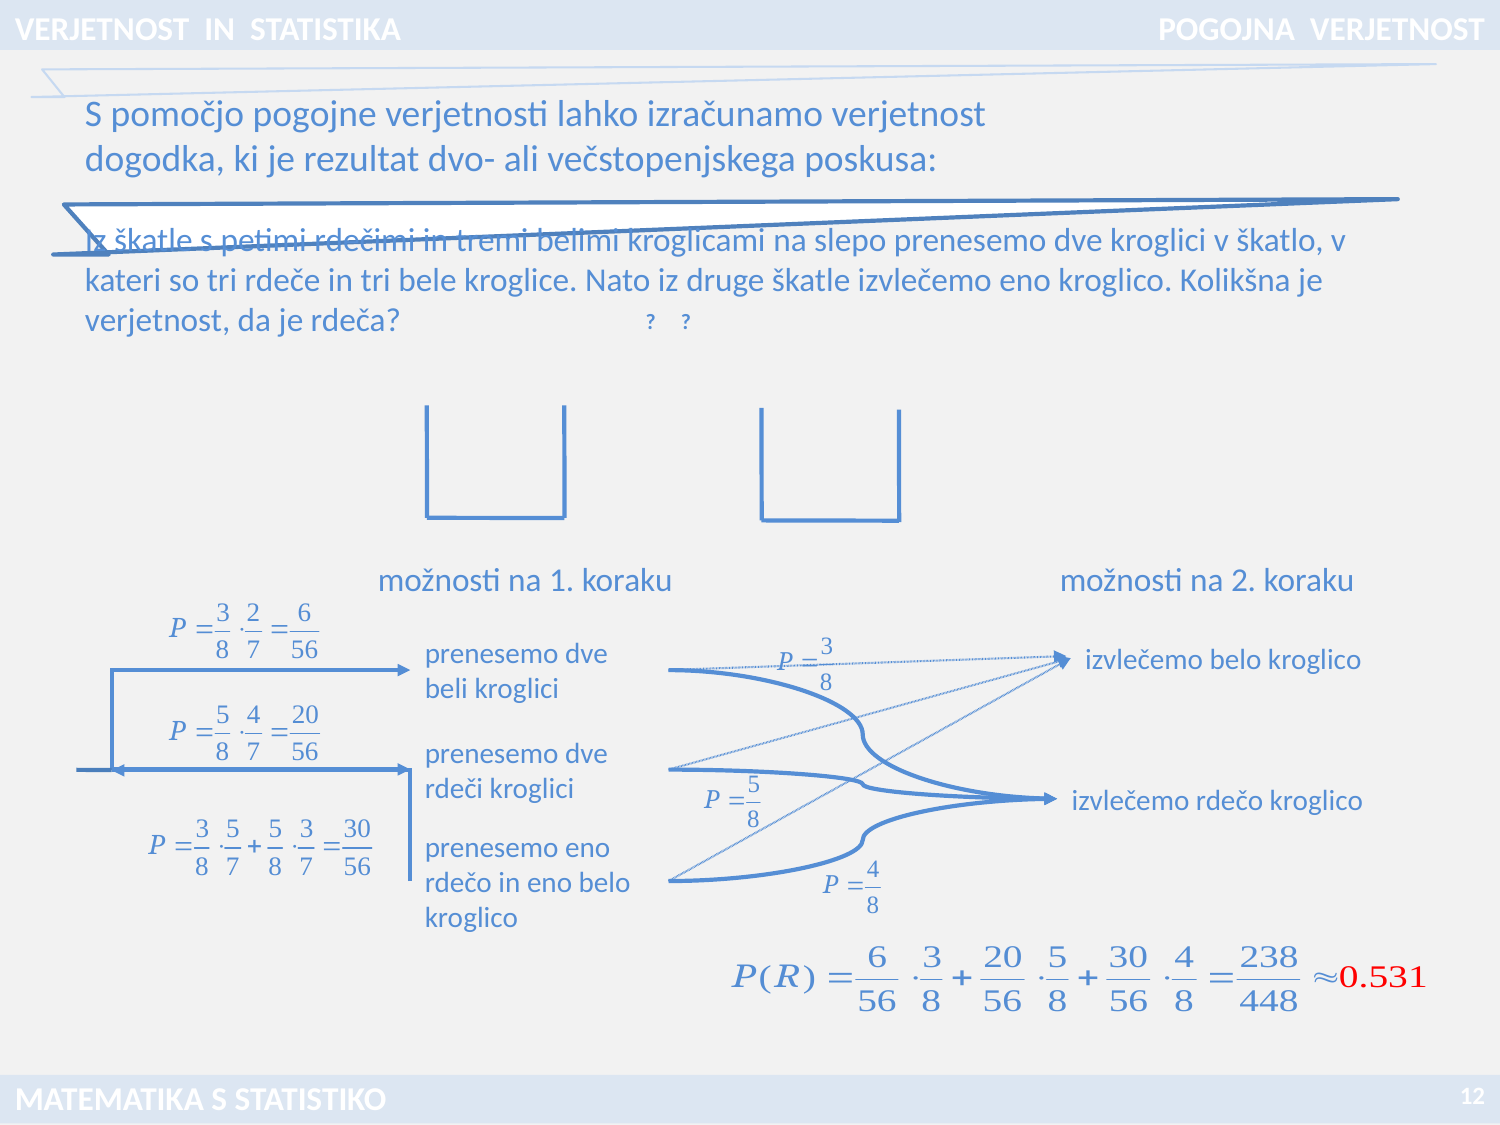

VERJETNOST IN STATISTIKA
POGOJNA VERJETNOST
S pomočjo pogojne verjetnosti lahko izračunamo verjetnost dogodka, ki je rezultat dvo- ali večstopenjskega poskusa:
Iz škatle s petimi rdečimi in tremi belimi kroglicami na slepo prenesemo dve kroglici v škatlo, v kateri so tri rdeče in tri bele kroglice. Nato iz druge škatle izvlečemo eno kroglico. Kolikšna je verjetnost, da je rdeča?
?
?
možnosti na 1. koraku
možnosti na 2. koraku
prenesemo dve beli kroglici
izvlečemo belo kroglico
prenesemo dve rdeči kroglici
izvlečemo rdečo kroglico
prenesemo eno rdečo in eno belo kroglico
MATEMATIKA S STATISTIKO